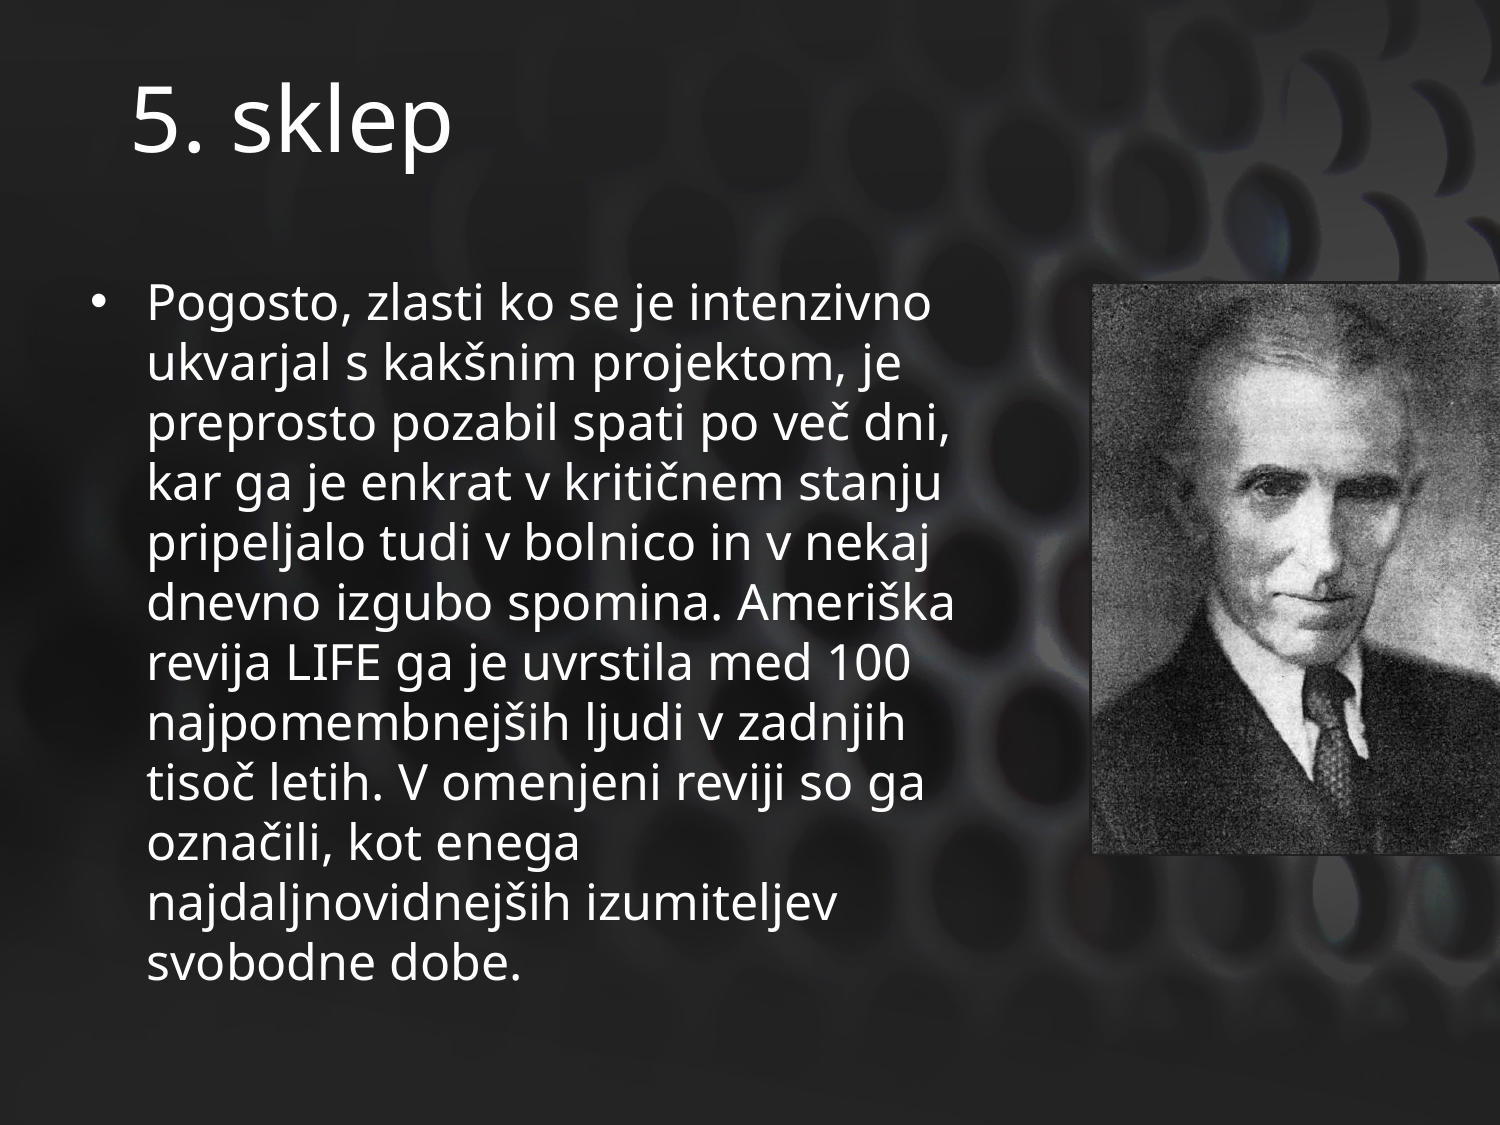

# 5. sklep
Pogosto, zlasti ko se je intenzivno ukvarjal s kakšnim projektom, je preprosto pozabil spati po več dni, kar ga je enkrat v kritičnem stanju pripeljalo tudi v bolnico in v nekaj dnevno izgubo spomina. Ameriška revija LIFE ga je uvrstila med 100 najpomembnejših ljudi v zadnjih tisoč letih. V omenjeni reviji so ga označili, kot enega najdaljnovidnejših izumiteljev svobodne dobe.